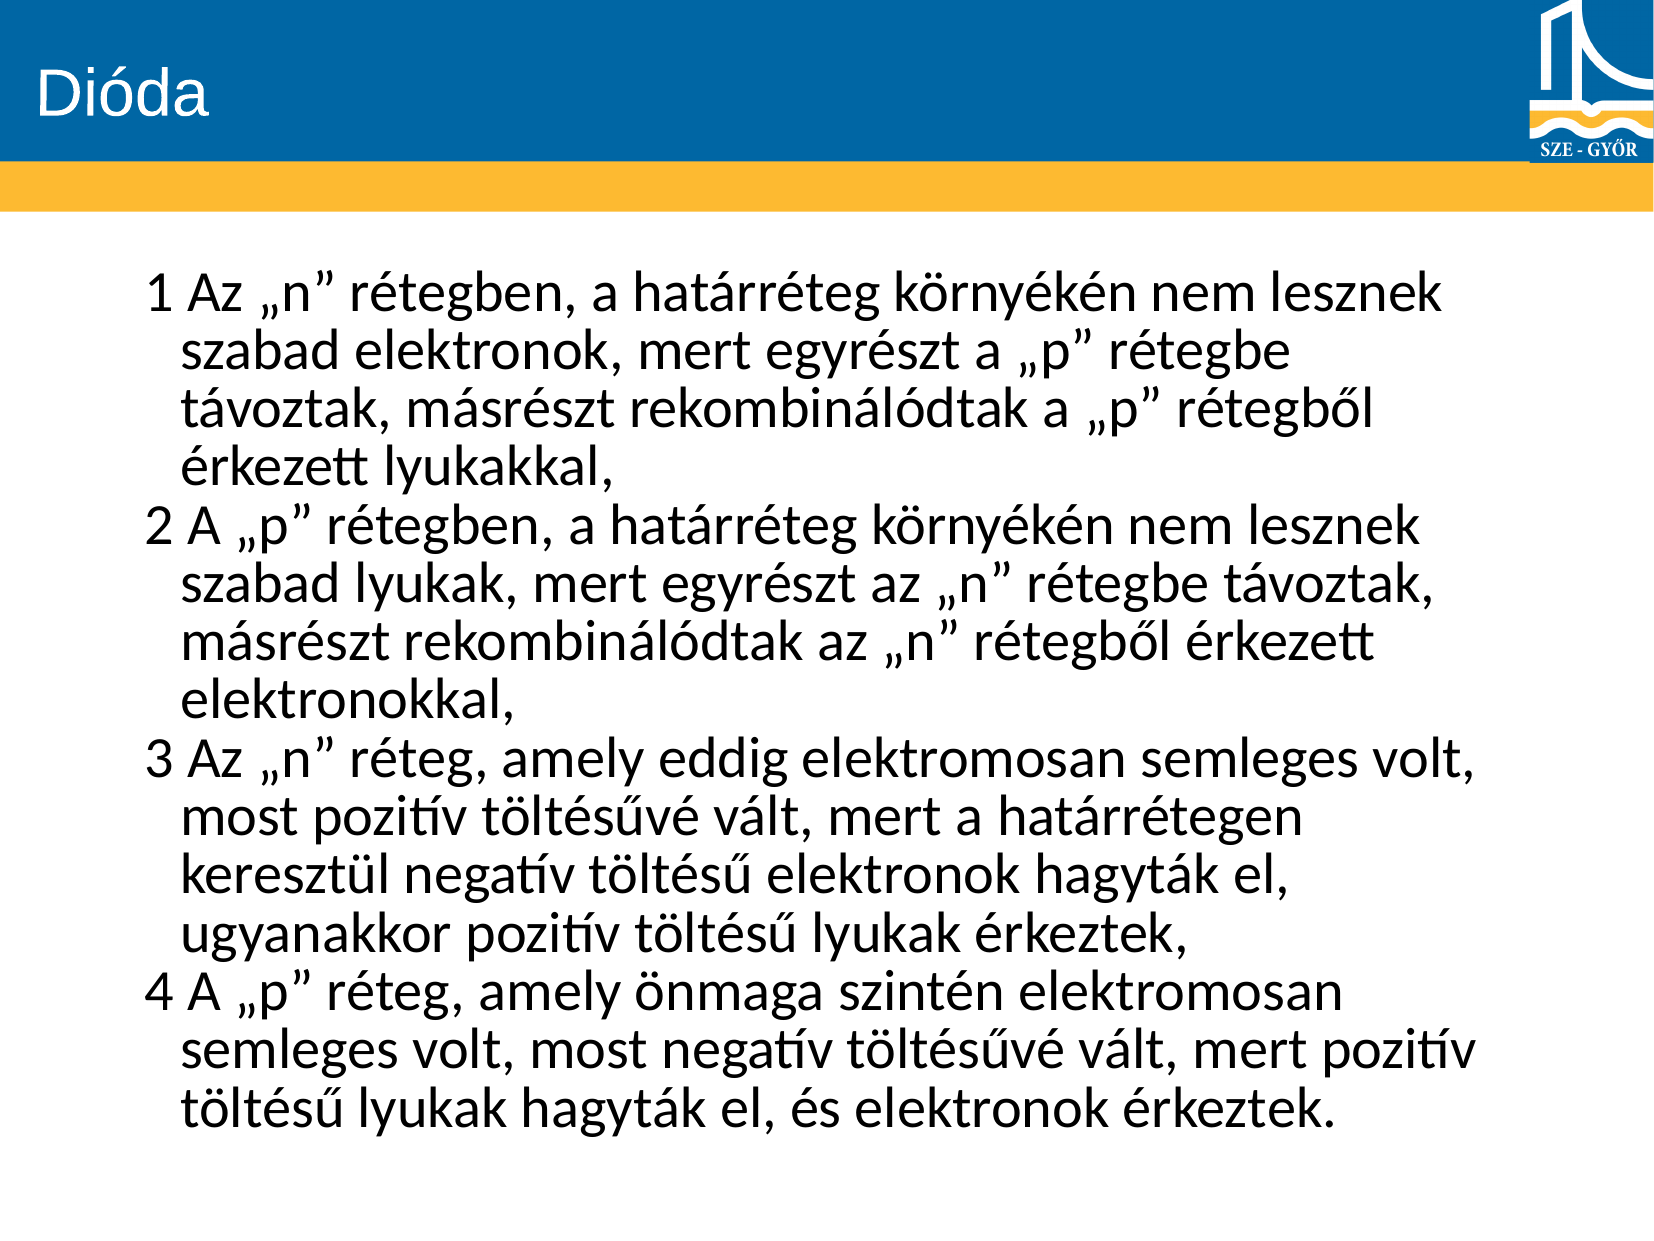

Dióda
Az „n” rétegben, a határréteg környékén nem lesznek szabad elektronok, mert egyrészt a „p” rétegbe távoztak, másrészt rekombinálódtak a „p” rétegből érkezett lyukakkal,
A „p” rétegben, a határréteg környékén nem lesznek szabad lyukak, mert egyrészt az „n” rétegbe távoztak, másrészt rekombinálódtak az „n” rétegből érkezett elektronokkal,
Az „n” réteg, amely eddig elektromosan semleges volt, most pozitív töltésűvé vált, mert a határrétegen keresztül negatív töltésű elektronok hagyták el, ugyanakkor pozitív töltésű lyukak érkeztek,
A „p” réteg, amely önmaga szintén elektromosan semleges volt, most negatív töltésűvé vált, mert pozitív töltésű lyukak hagyták el, és elektronok érkeztek.